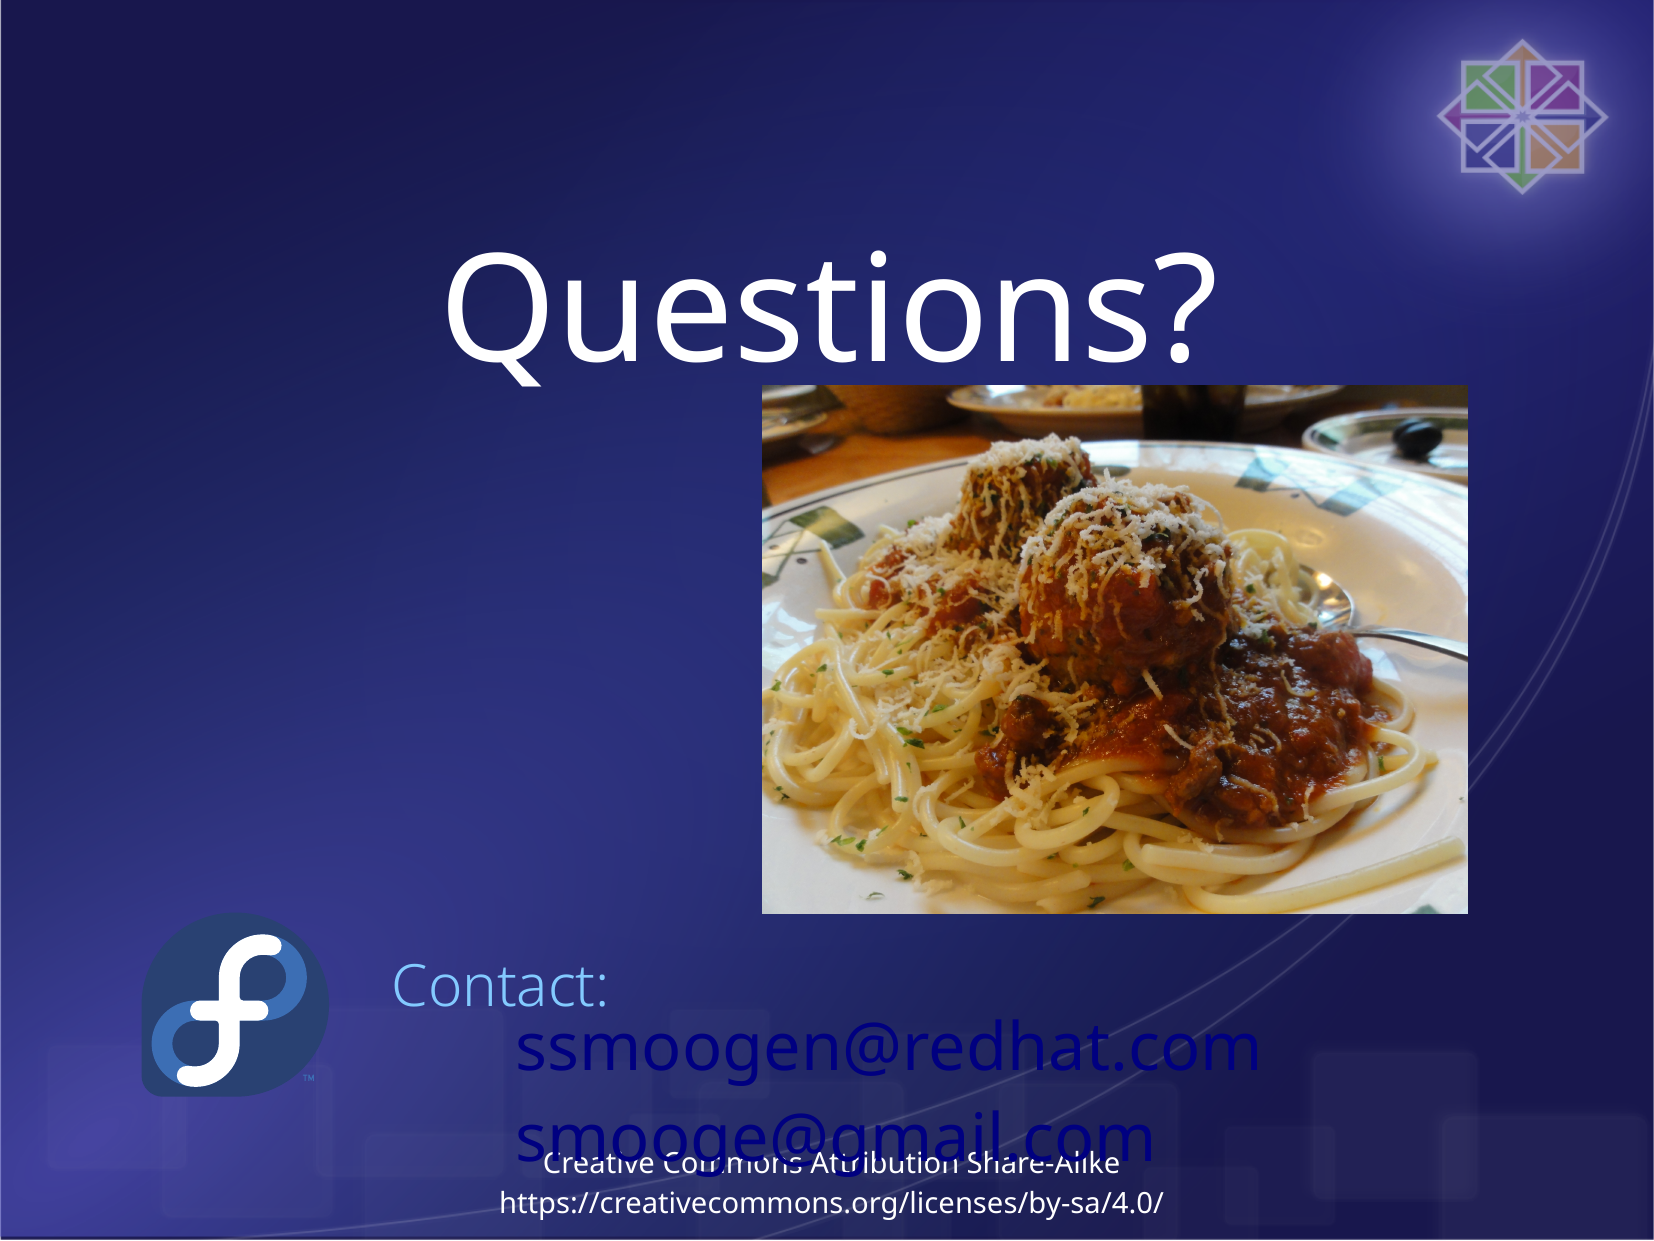

# Questions?
Contact:
ssmoogen@redhat.com
smooge@gmail.com
Creative Commons Attribution Share-Alike
https://creativecommons.org/licenses/by-sa/4.0/